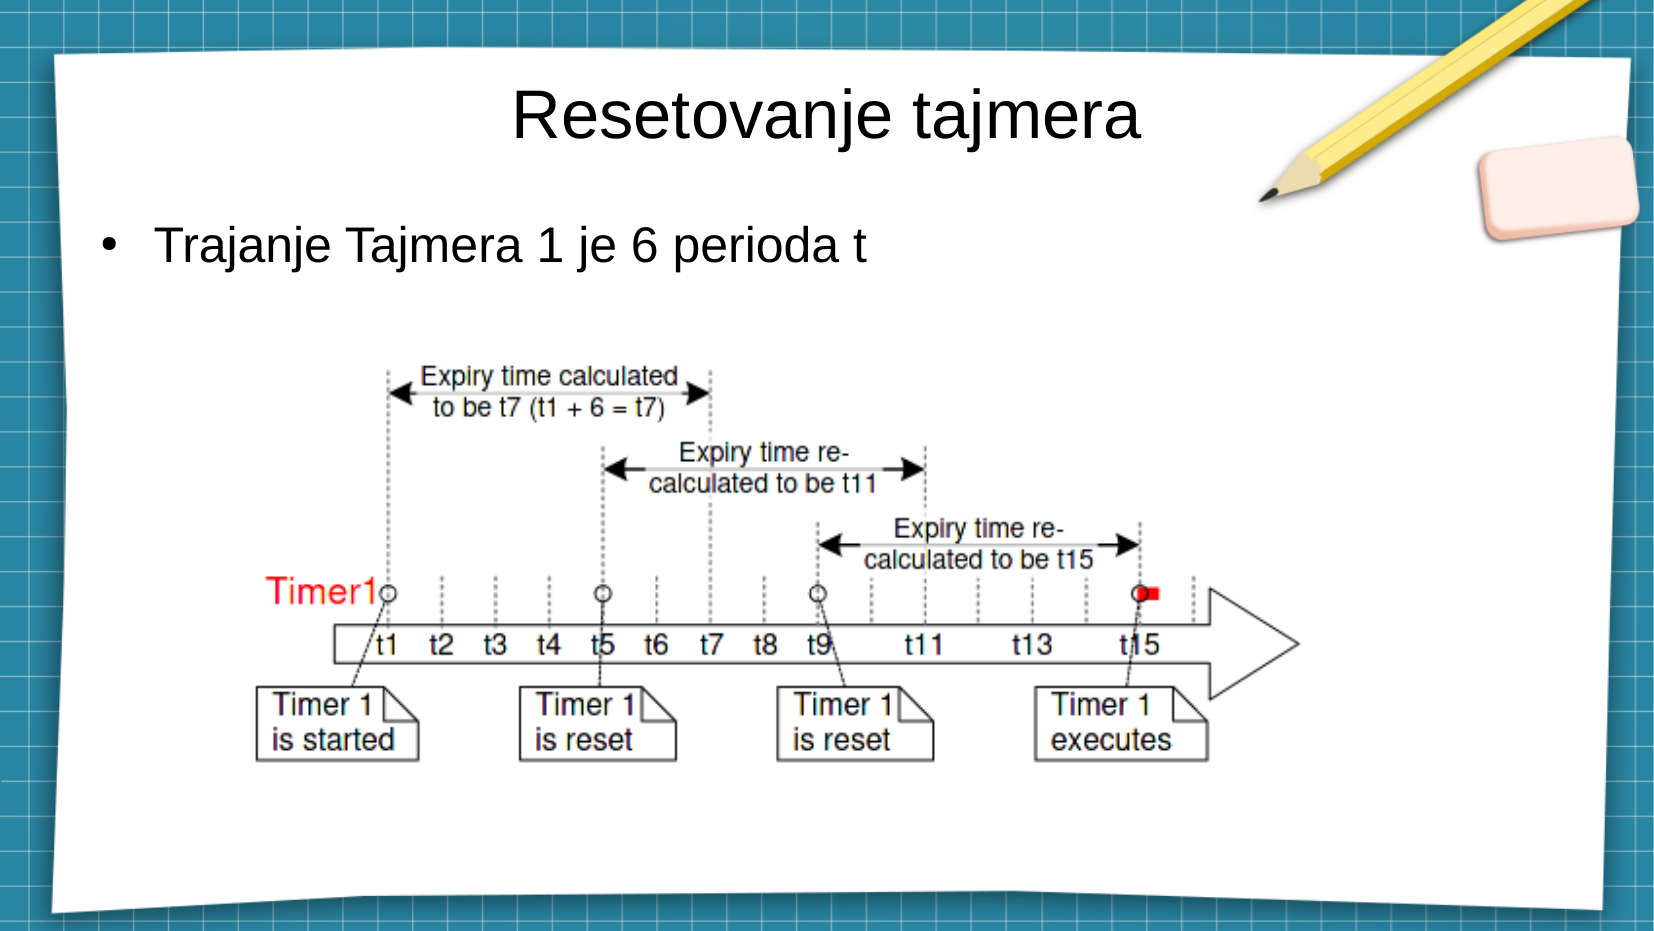

# Resetovanje tajmera
Trajanje Tajmera 1 je 6 perioda t